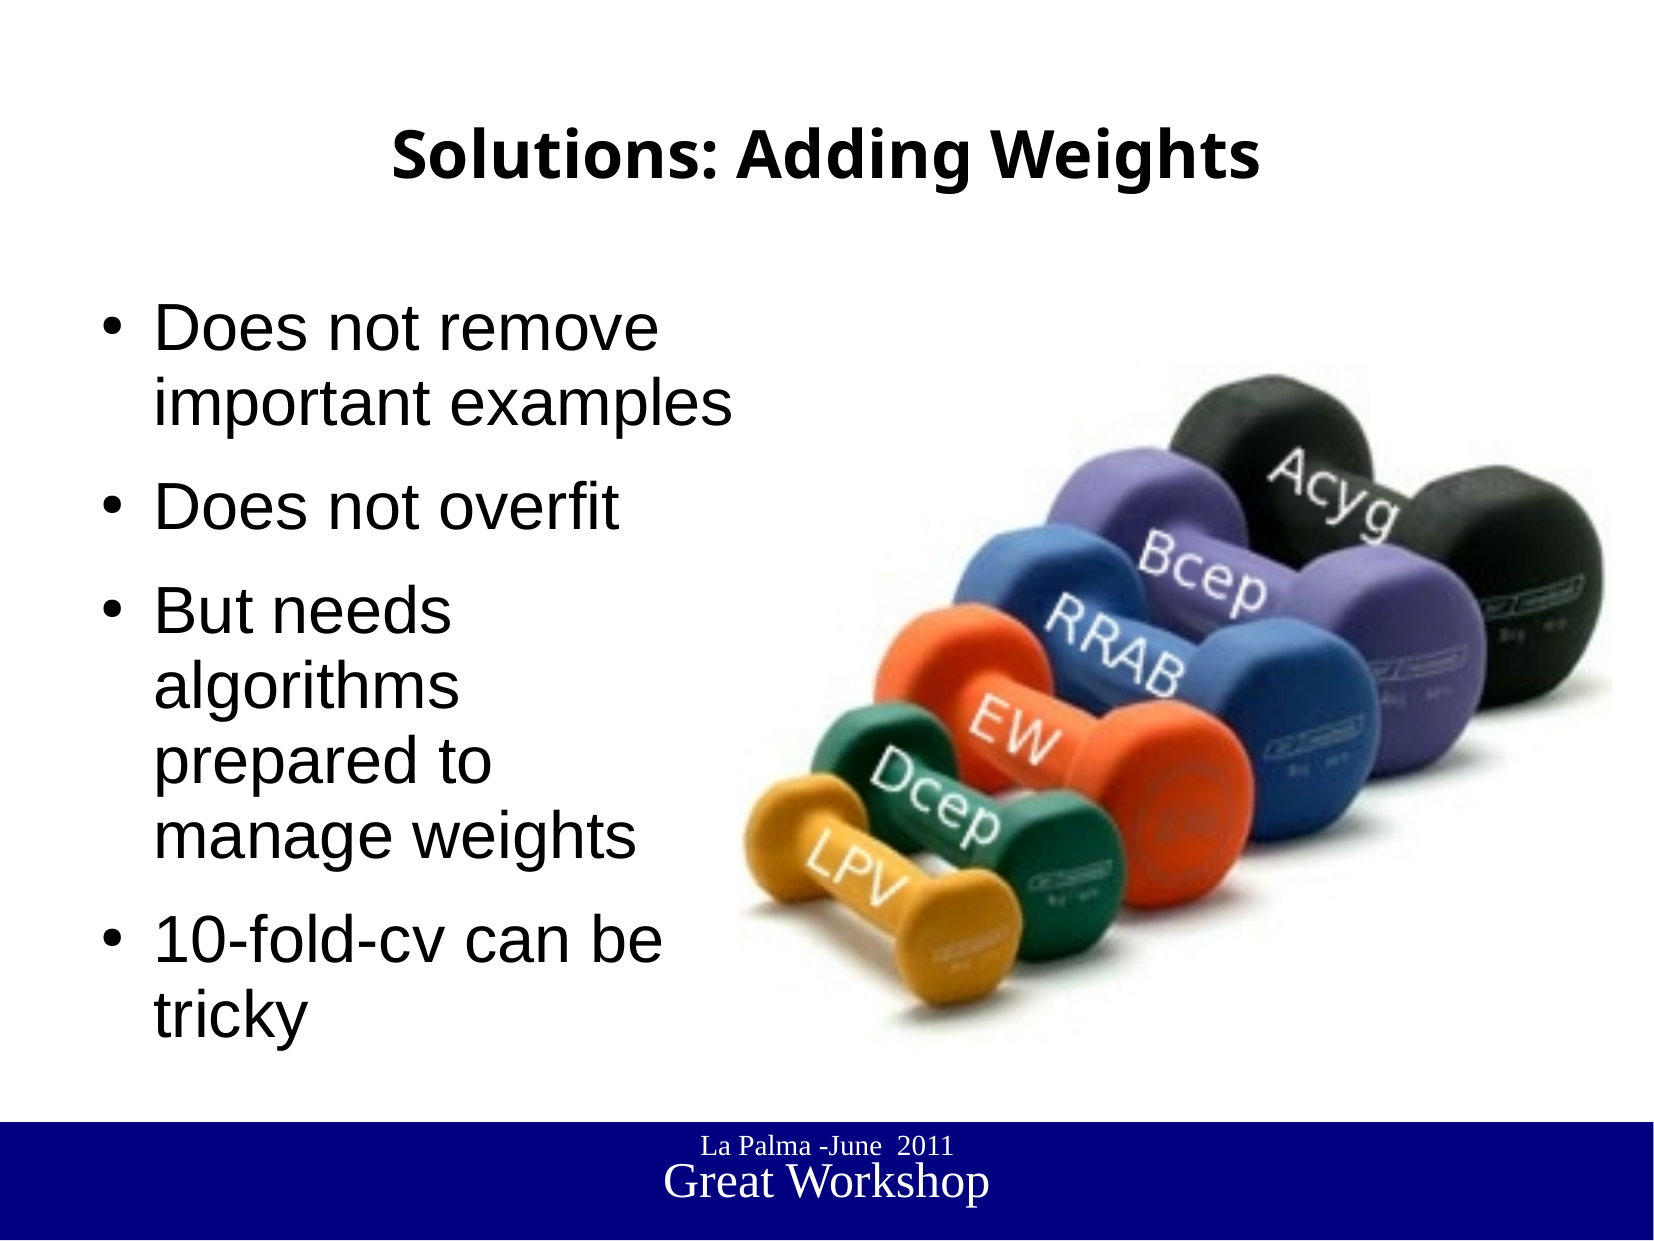

# Solutions: Adding Weights
Does not remove important examples
Does not overfit
But needs algorithms prepared to manage weights
10-fold-cv can be tricky